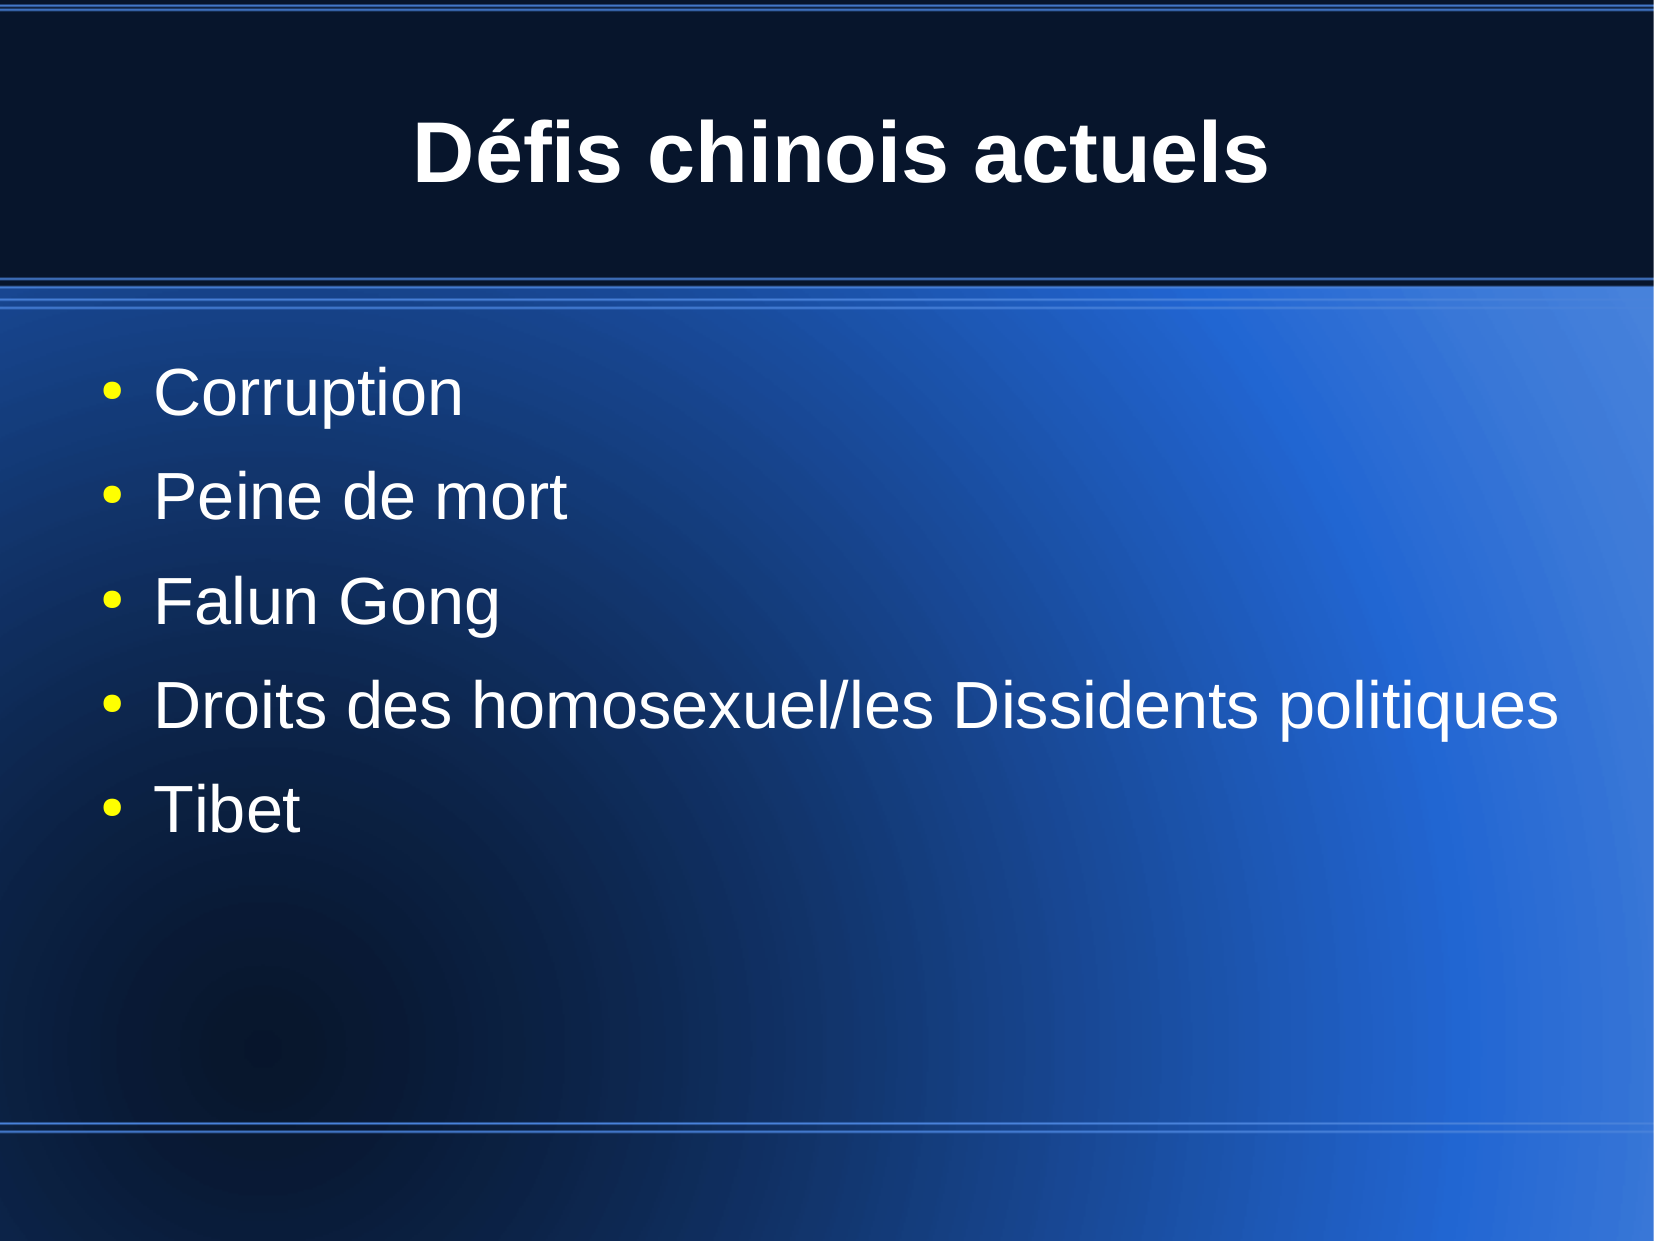

# Défis chinois actuels
Corruption
Peine de mort
Falun Gong
Droits des homosexuel/les Dissidents politiques
Tibet